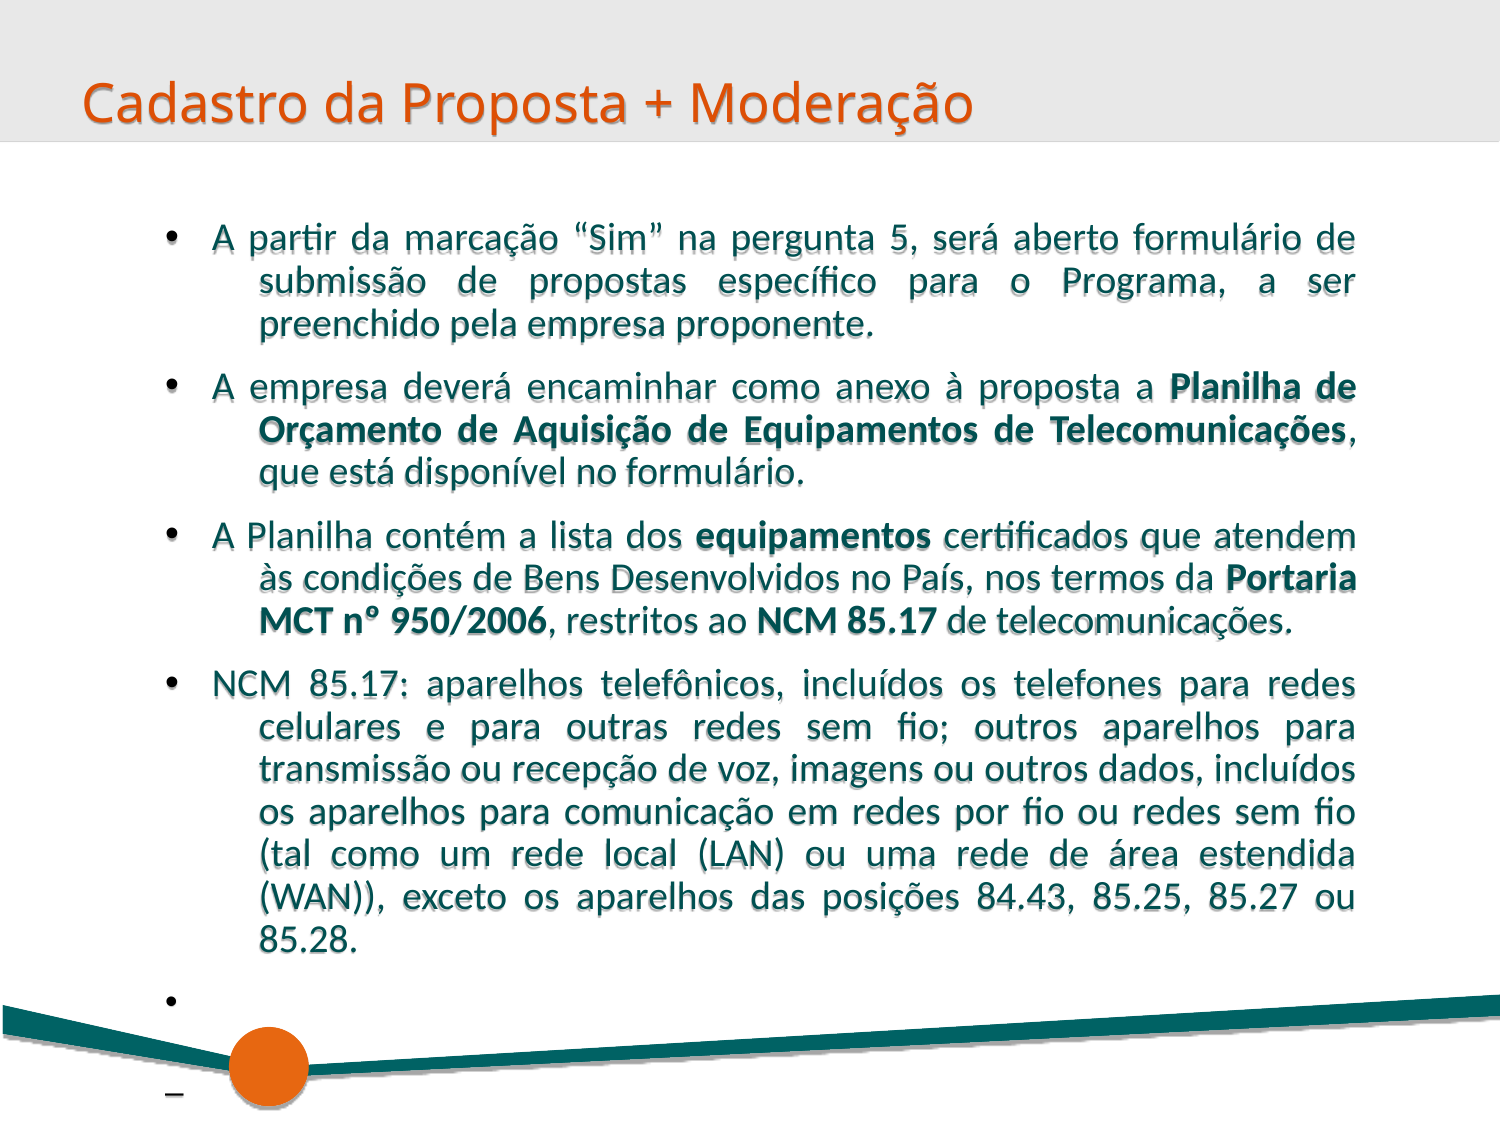

# Cadastro da Proposta + Moderação
A partir da marcação “Sim” na pergunta 5, será aberto formulário de submissão de propostas específico para o Programa, a ser preenchido pela empresa proponente.
A empresa deverá encaminhar como anexo à proposta a Planilha de Orçamento de Aquisição de Equipamentos de Telecomunicações, que está disponível no formulário.
A Planilha contém a lista dos equipamentos certificados que atendem às condições de Bens Desenvolvidos no País, nos termos da Portaria MCT nº 950/2006, restritos ao NCM 85.17 de telecomunicações.
NCM 85.17: aparelhos telefônicos, incluídos os telefones para redes celulares e para outras redes sem fio; outros aparelhos para transmissão ou recepção de voz, imagens ou outros dados, incluídos os aparelhos para comunicação em redes por fio ou redes sem fio (tal como um rede local (LAN) ou uma rede de área estendida (WAN)), exceto os aparelhos das posições 84.43, 85.25, 85.27 ou 85.28.